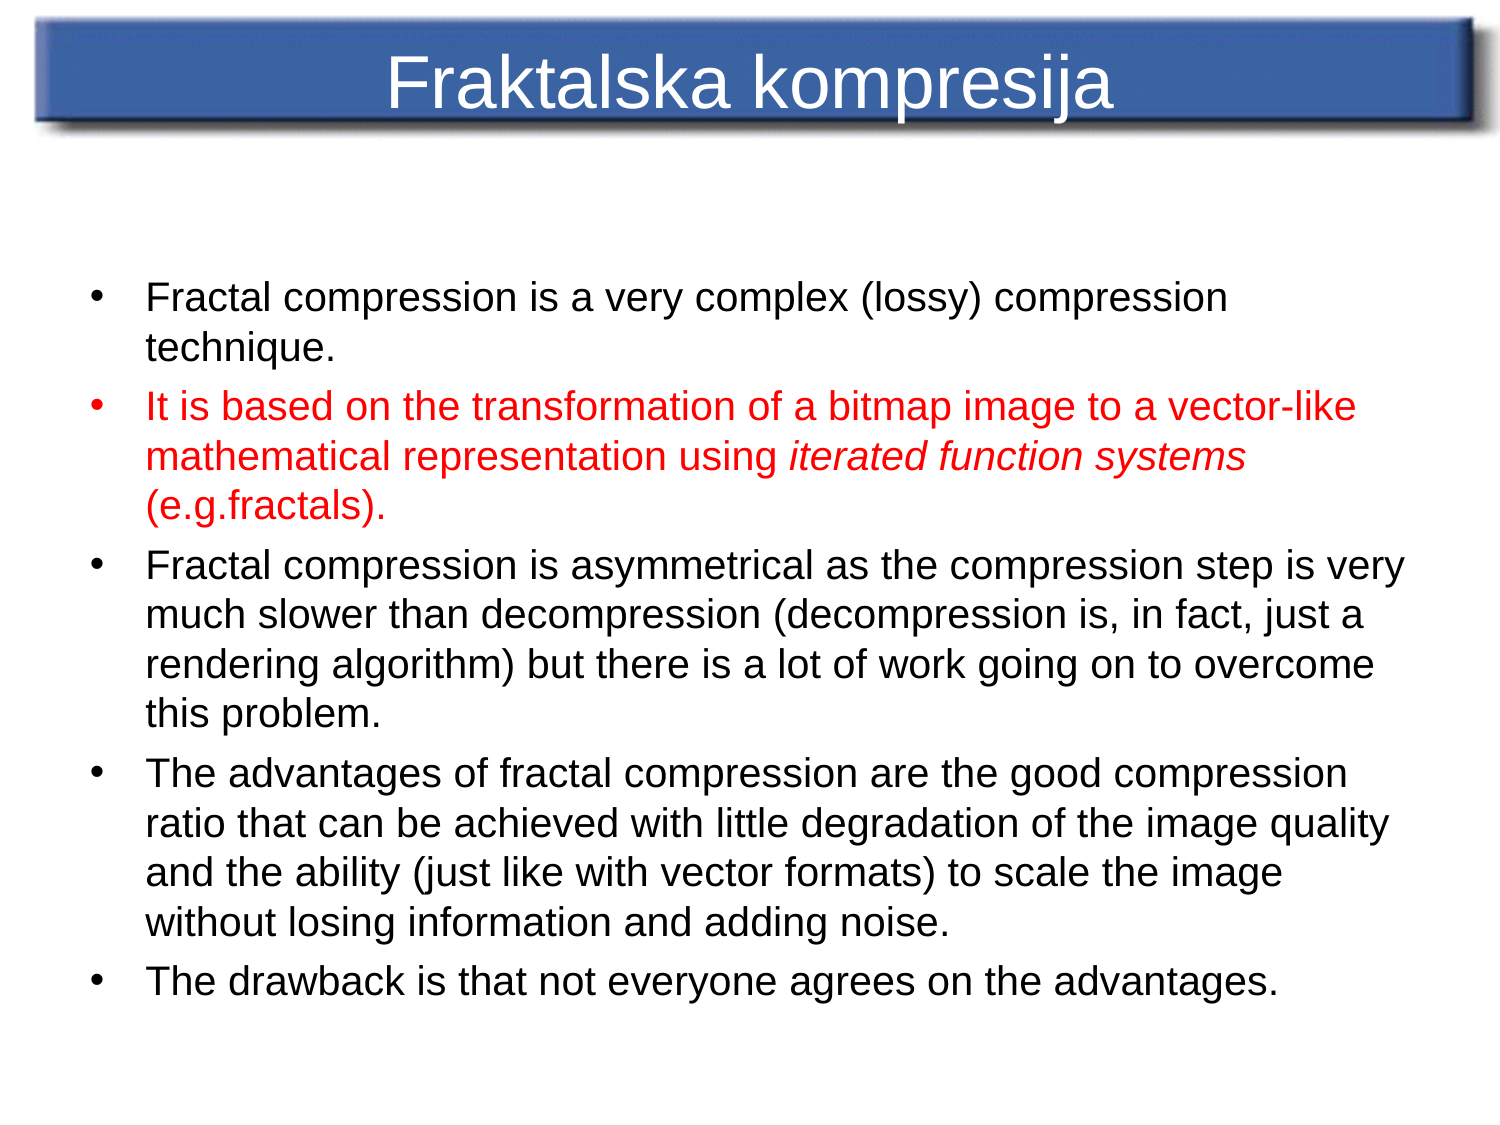

# Fraktalska kompresija
Fractal compression is a very complex (lossy) compression technique.
It is based on the transformation of a bitmap image to a vector-like mathematical representation using iterated function systems (e.g.fractals).
Fractal compression is asymmetrical as the compression step is very much slower than decompression (decompression is, in fact, just a rendering algorithm) but there is a lot of work going on to overcome this problem.
The advantages of fractal compression are the good compression ratio that can be achieved with little degradation of the image quality and the ability (just like with vector formats) to scale the image without losing information and adding noise.
The drawback is that not everyone agrees on the advantages.